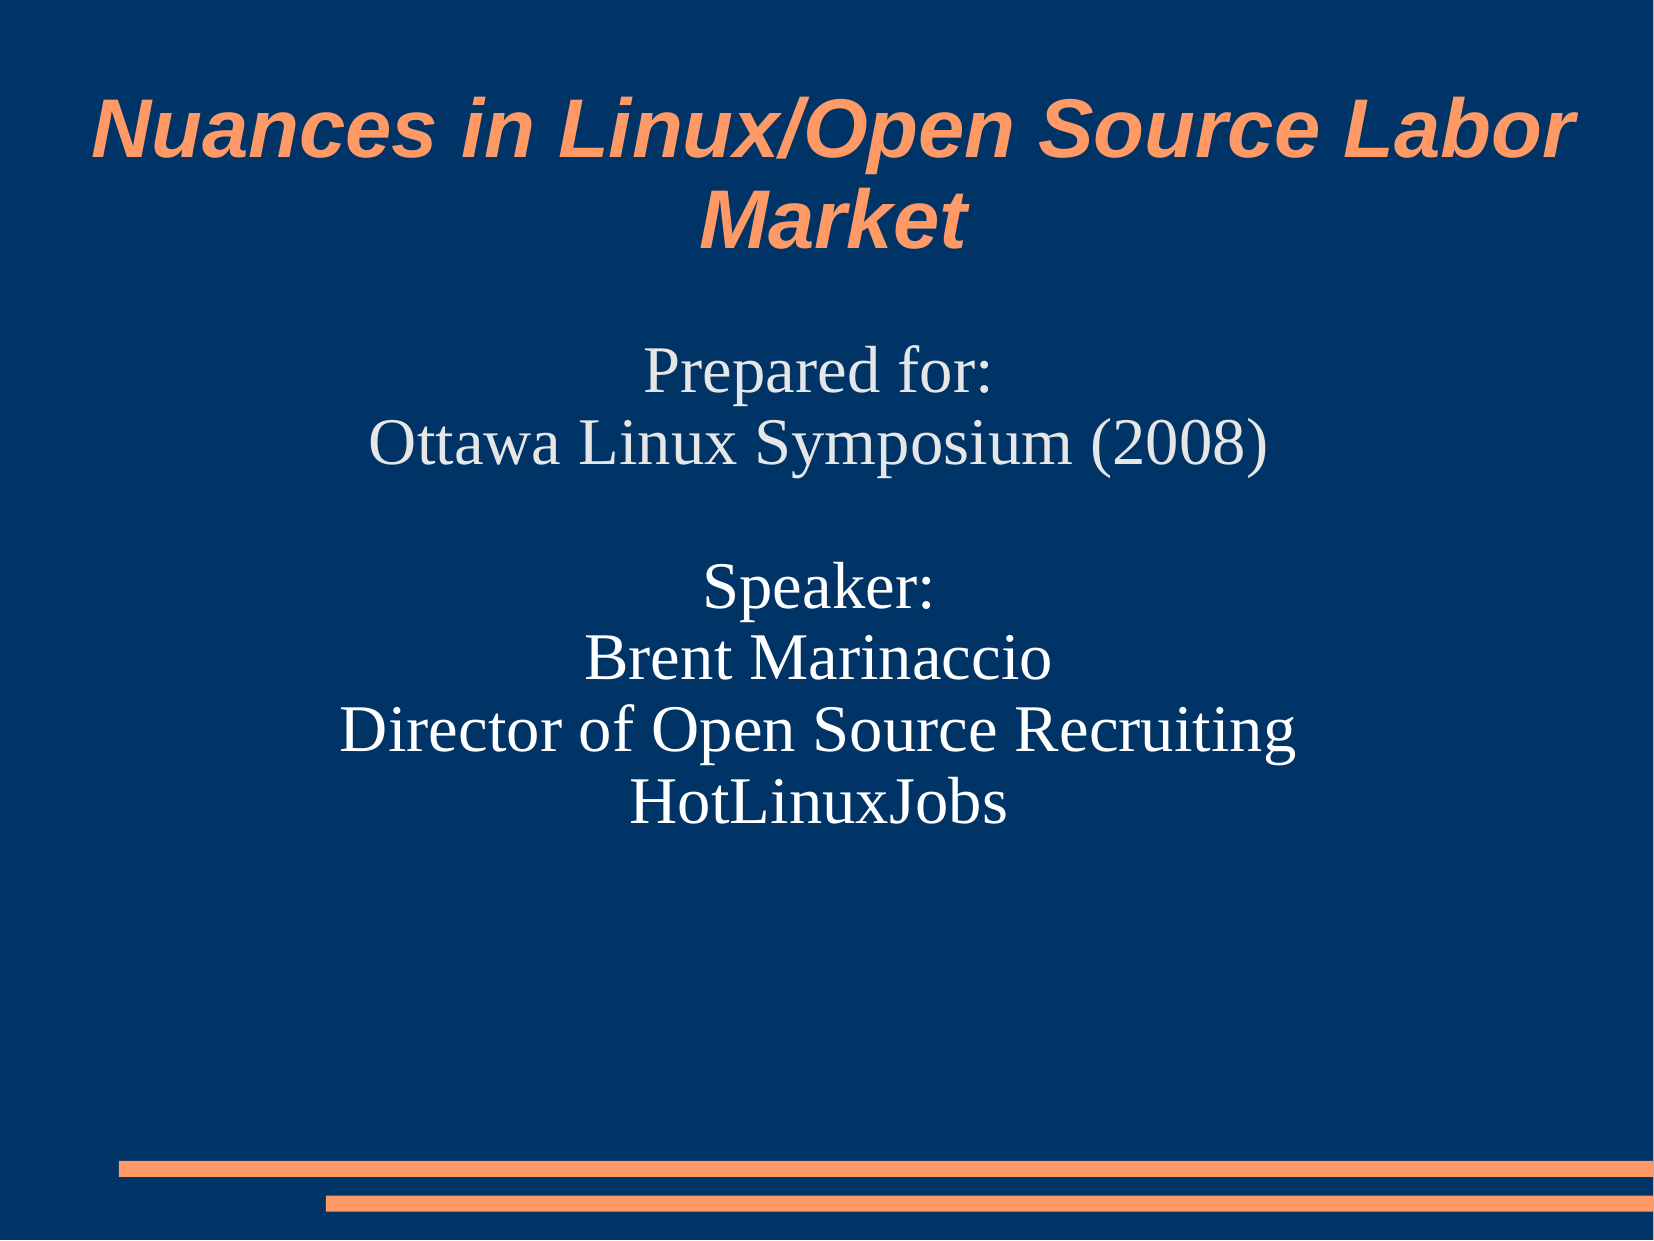

# Nuances in Linux/Open Source Labor Market
Prepared for:
Ottawa Linux Symposium (2008)
Speaker:
Brent Marinaccio
Director of Open Source Recruiting
HotLinuxJobs